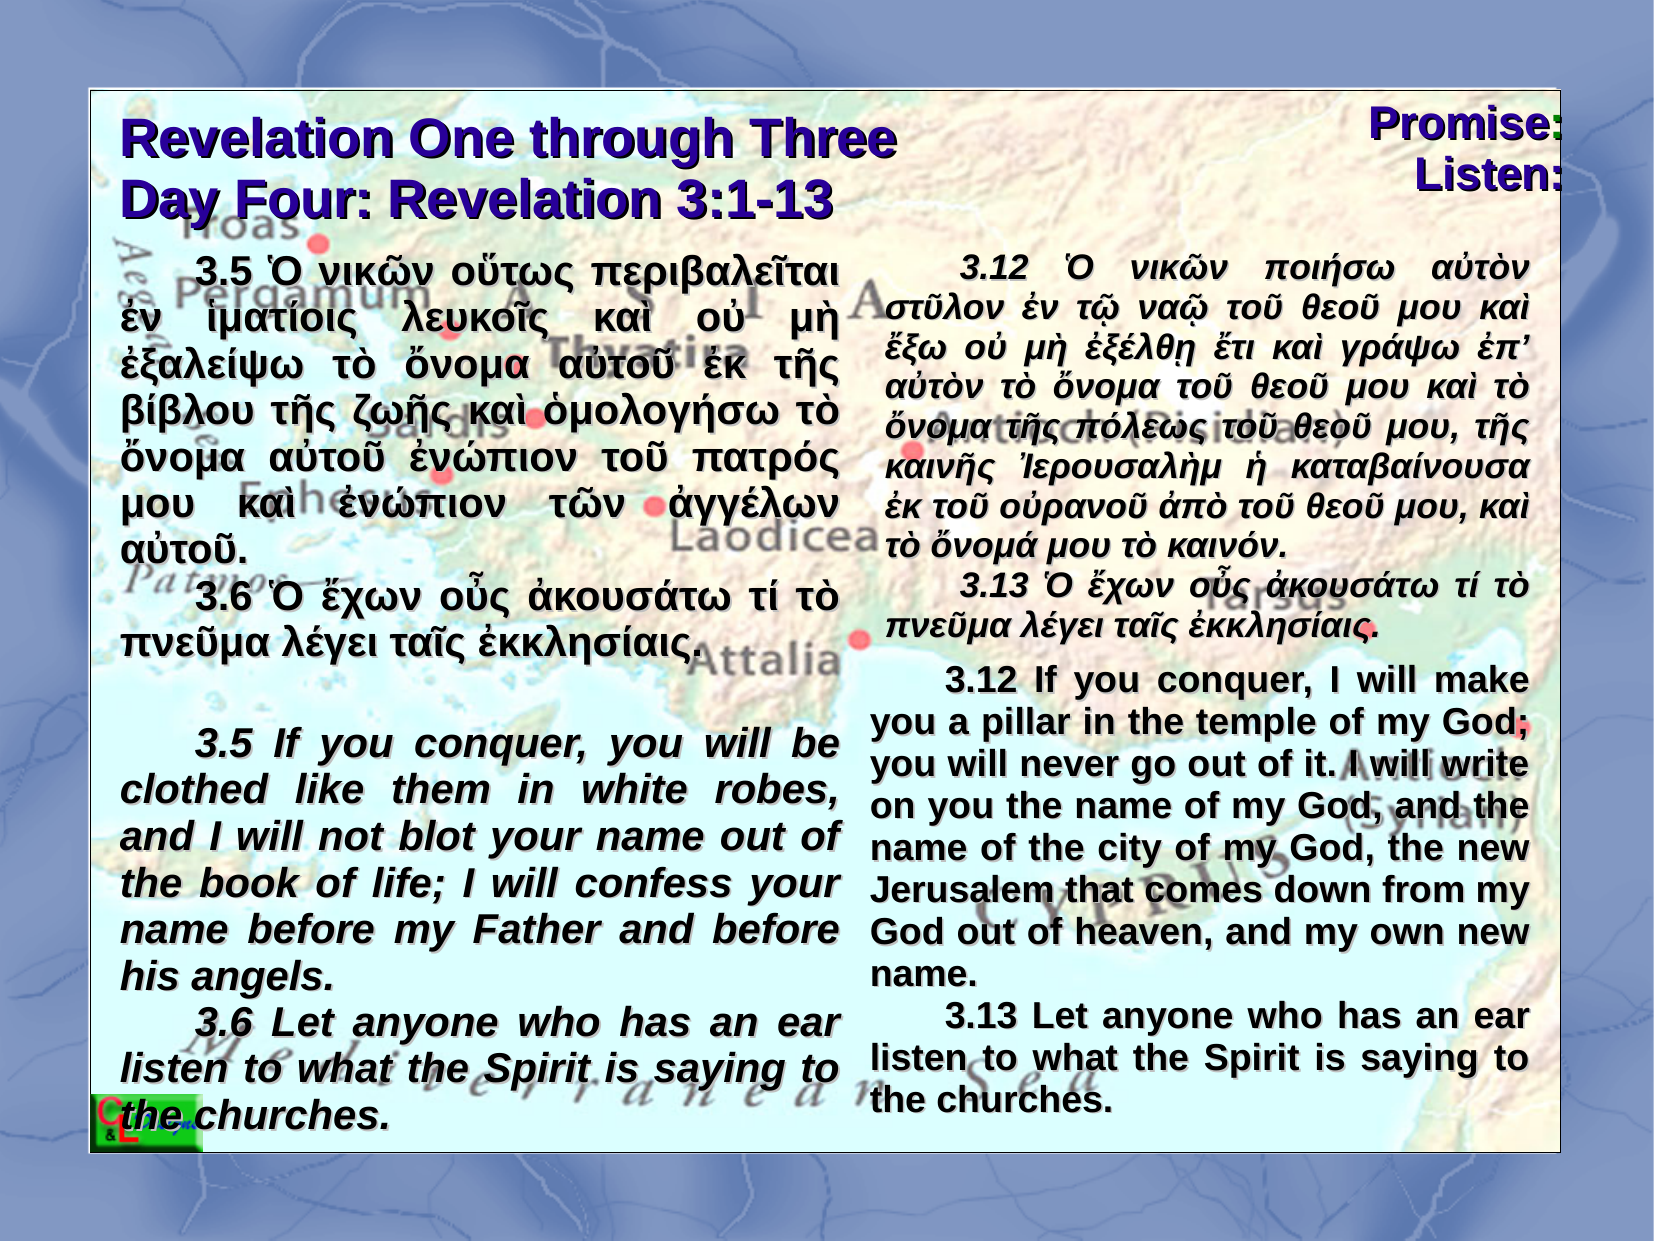

Promise:
Listen:
# Revelation One through Three Day Four: Revelation 3:1-13
	3.5 Ὁ νικῶν οὕτως περιβαλεῖται ἐν ἱματίοις λευκοῖς καὶ οὐ μὴ ἐξαλείψω τὸ ὄνομα αὐτοῦ ἐκ τῆς βίβλου τῆς ζωῆς καὶ ὁμολογήσω τὸ ὄνομα αὐτοῦ ἐνώπιον τοῦ πατρός μου καὶ ἐνώπιον τῶν ἀγγέλων αὐτοῦ.
	3.6 Ὁ ἔχων οὖς ἀκουσάτω τί τὸ πνεῦμα λέγει ταῖς ἐκκλησίαις.
	3.12 Ὁ νικῶν ποιήσω αὐτὸν στῦλον ἐν τῷ ναῷ τοῦ θεοῦ μου καὶ ἔξω οὐ μὴ ἐξέλθῃ ἔτι καὶ γράψω ἐπʼ αὐτὸν τὸ ὄνομα τοῦ θεοῦ μου καὶ τὸ ὄνομα τῆς πόλεως τοῦ θεοῦ μου, τῆς καινῆς Ἰερουσαλὴμ ἡ καταβαίνουσα ἐκ τοῦ οὐρανοῦ ἀπὸ τοῦ θεοῦ μου, καὶ τὸ ὄνομά μου τὸ καινόν.
	3.13 Ὁ ἔχων οὖς ἀκουσάτω τί τὸ πνεῦμα λέγει ταῖς ἐκκλησίαις.
	3.12 If you conquer, I will make you a pillar in the temple of my God; you will never go out of it. I will write on you the name of my God, and the name of the city of my God, the new Jerusalem that comes down from my God out of heaven, and my own new name.
	3.13 Let anyone who has an ear listen to what the Spirit is saying to the churches.
	3.5 If you conquer, you will be clothed like them in white robes, and I will not blot your name out of the book of life; I will confess your name before my Father and before his angels.
	3.6 Let anyone who has an ear listen to what the Spirit is saying to the churches.